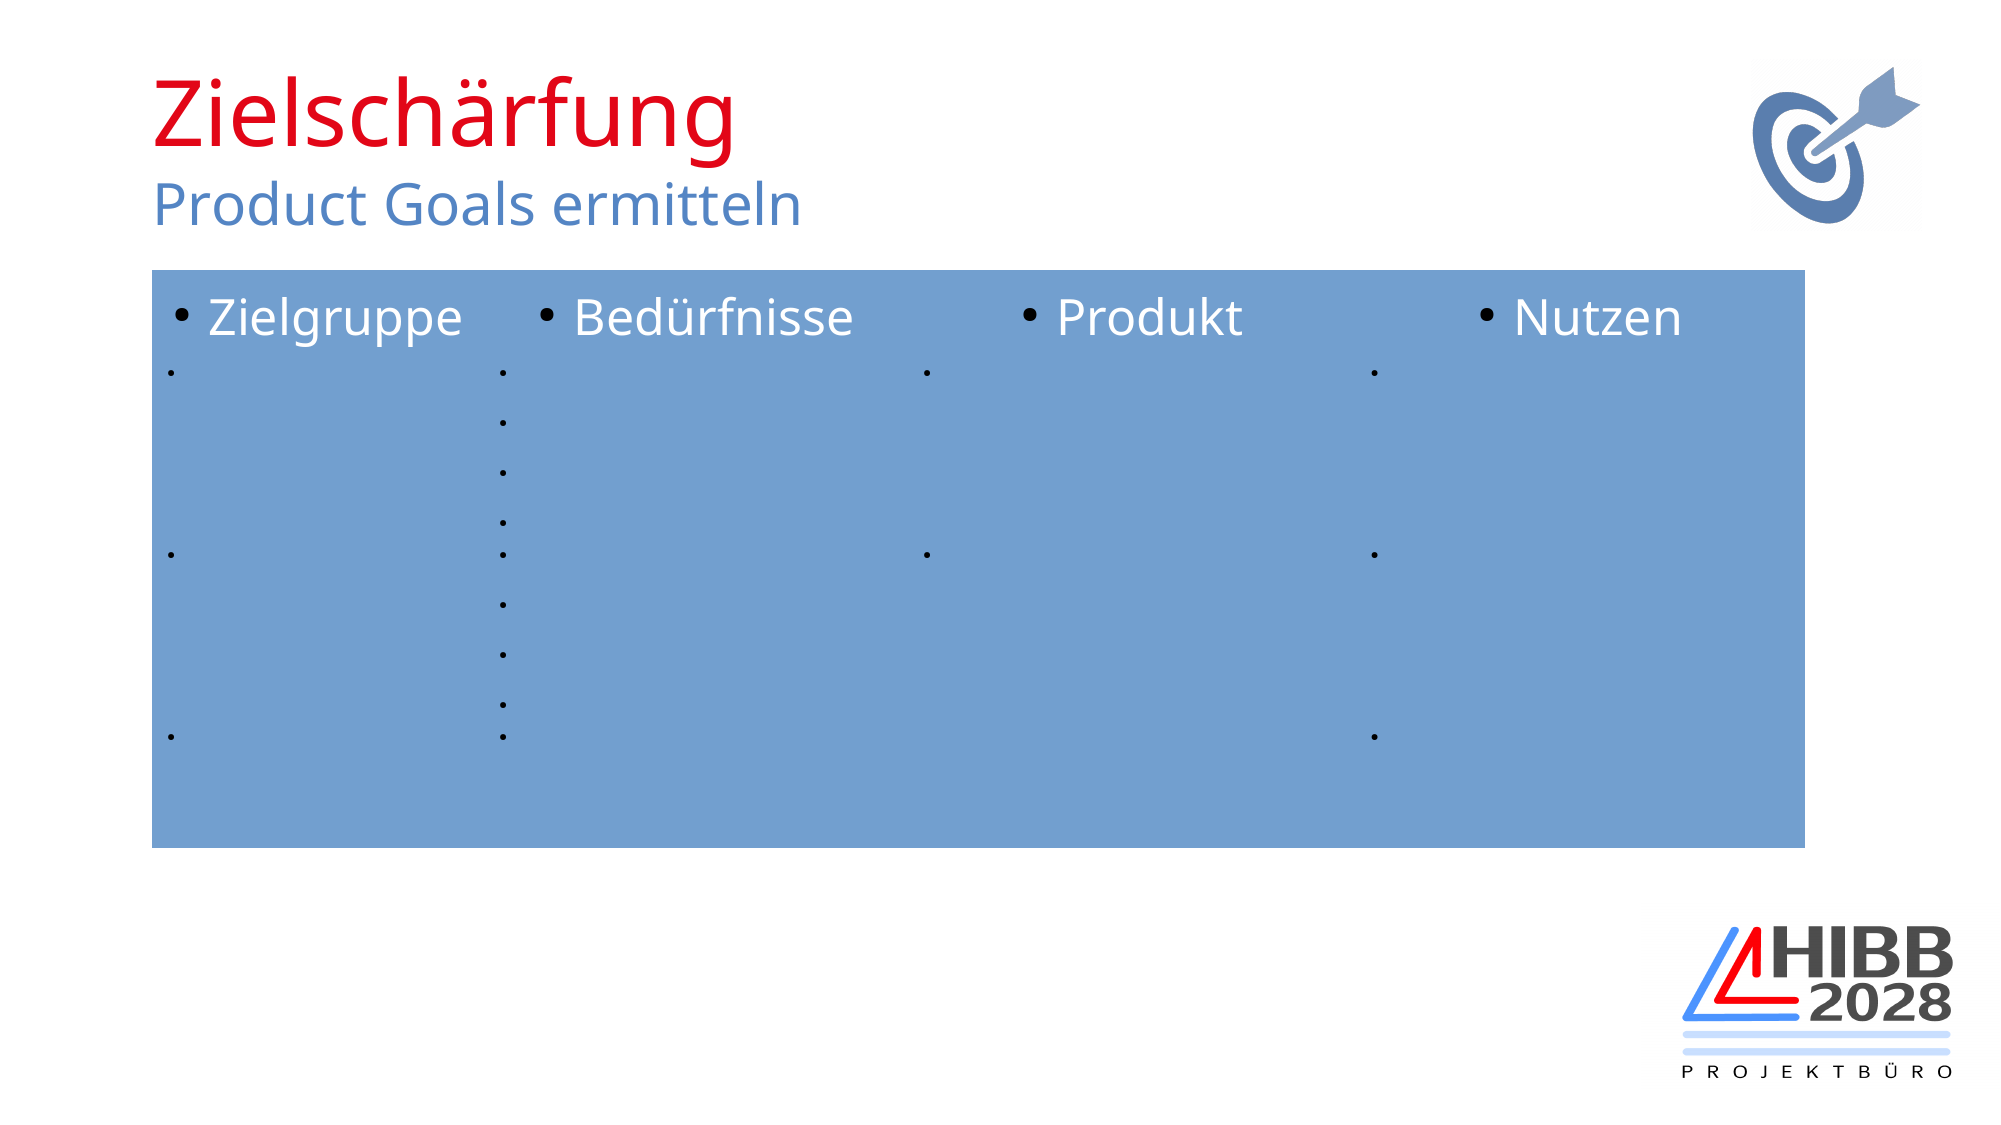

Zielschärfung
Product Goals ermitteln
| Zielgruppe | Bedürfnisse | Produkt | Nutzen |
| --- | --- | --- | --- |
| | | | |
| | | | |
| | | | |